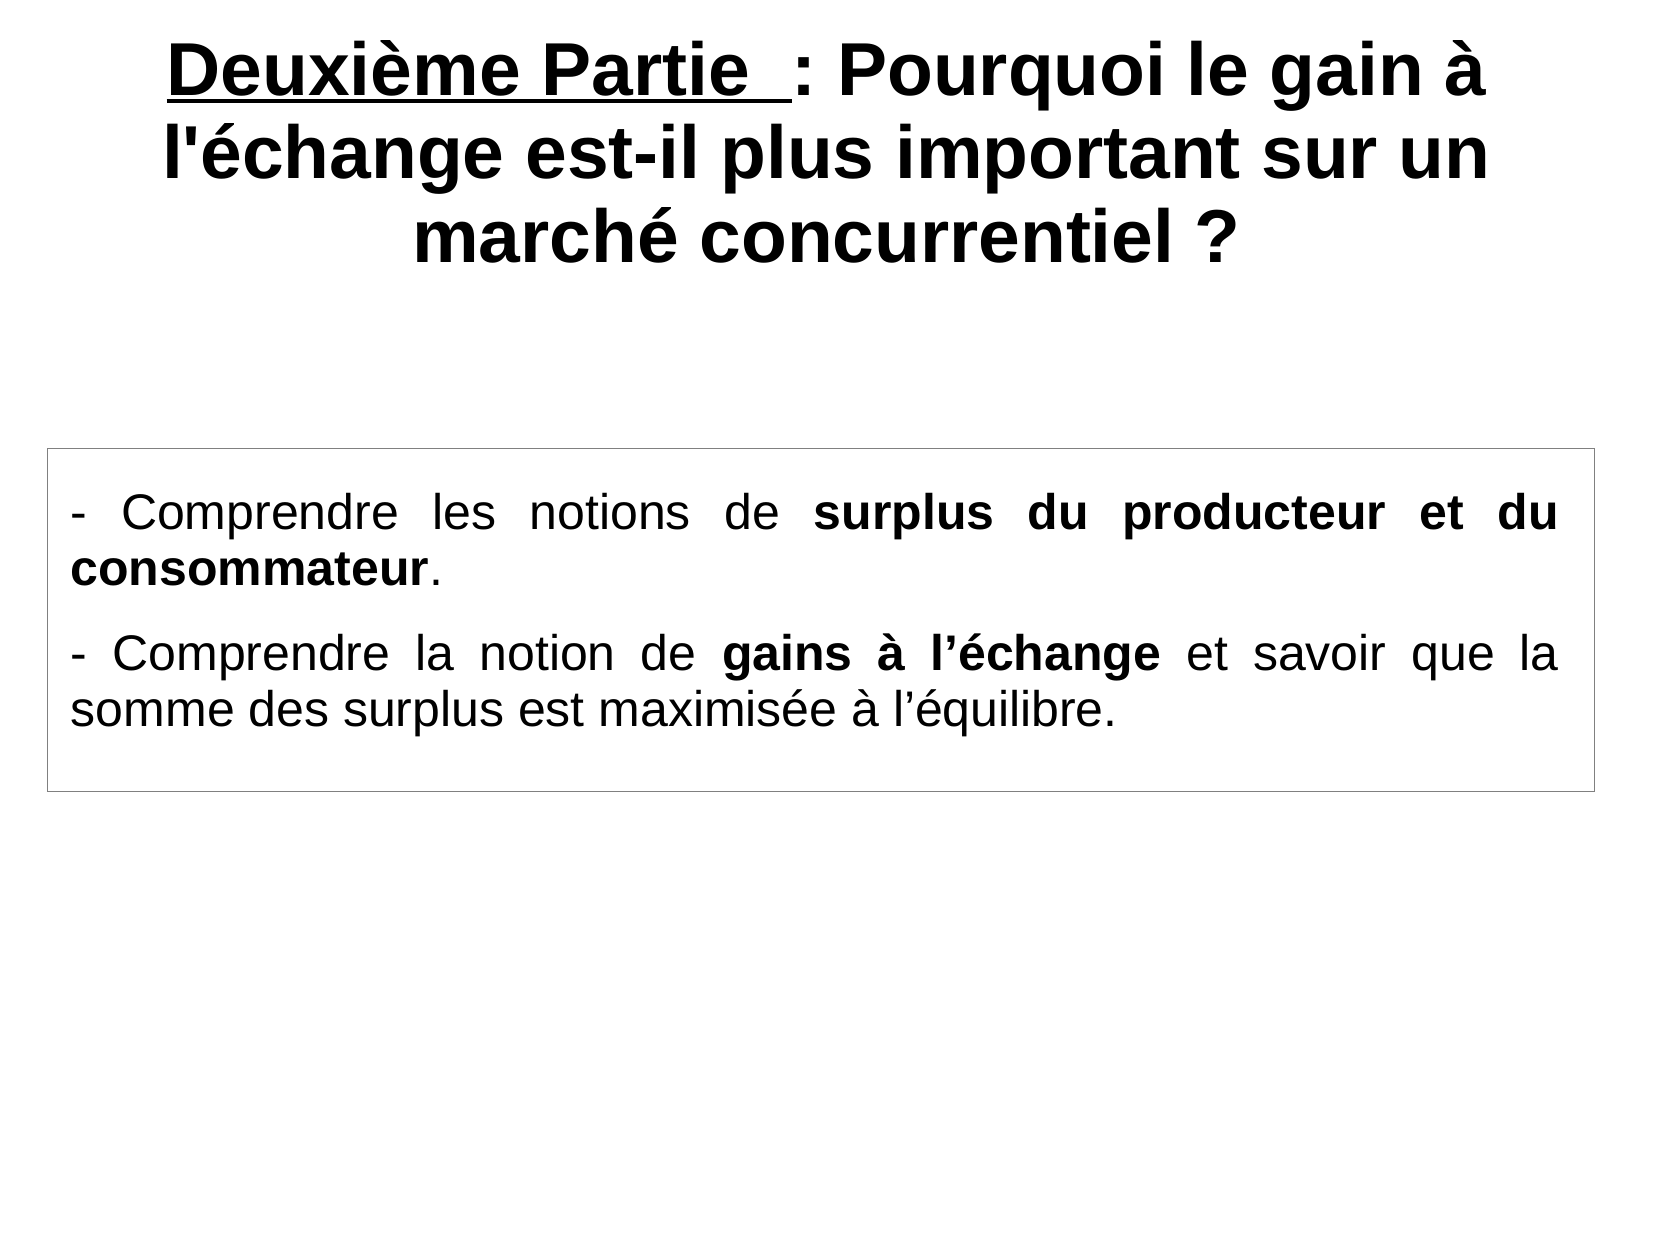

# Deuxième Partie : Pourquoi le gain à l'échange est-il plus important sur un marché concurrentiel ?
- Comprendre les notions de surplus du producteur et du consommateur.
- Comprendre la notion de gains à l’échange et savoir que la somme des surplus est maximisée à l’équilibre.